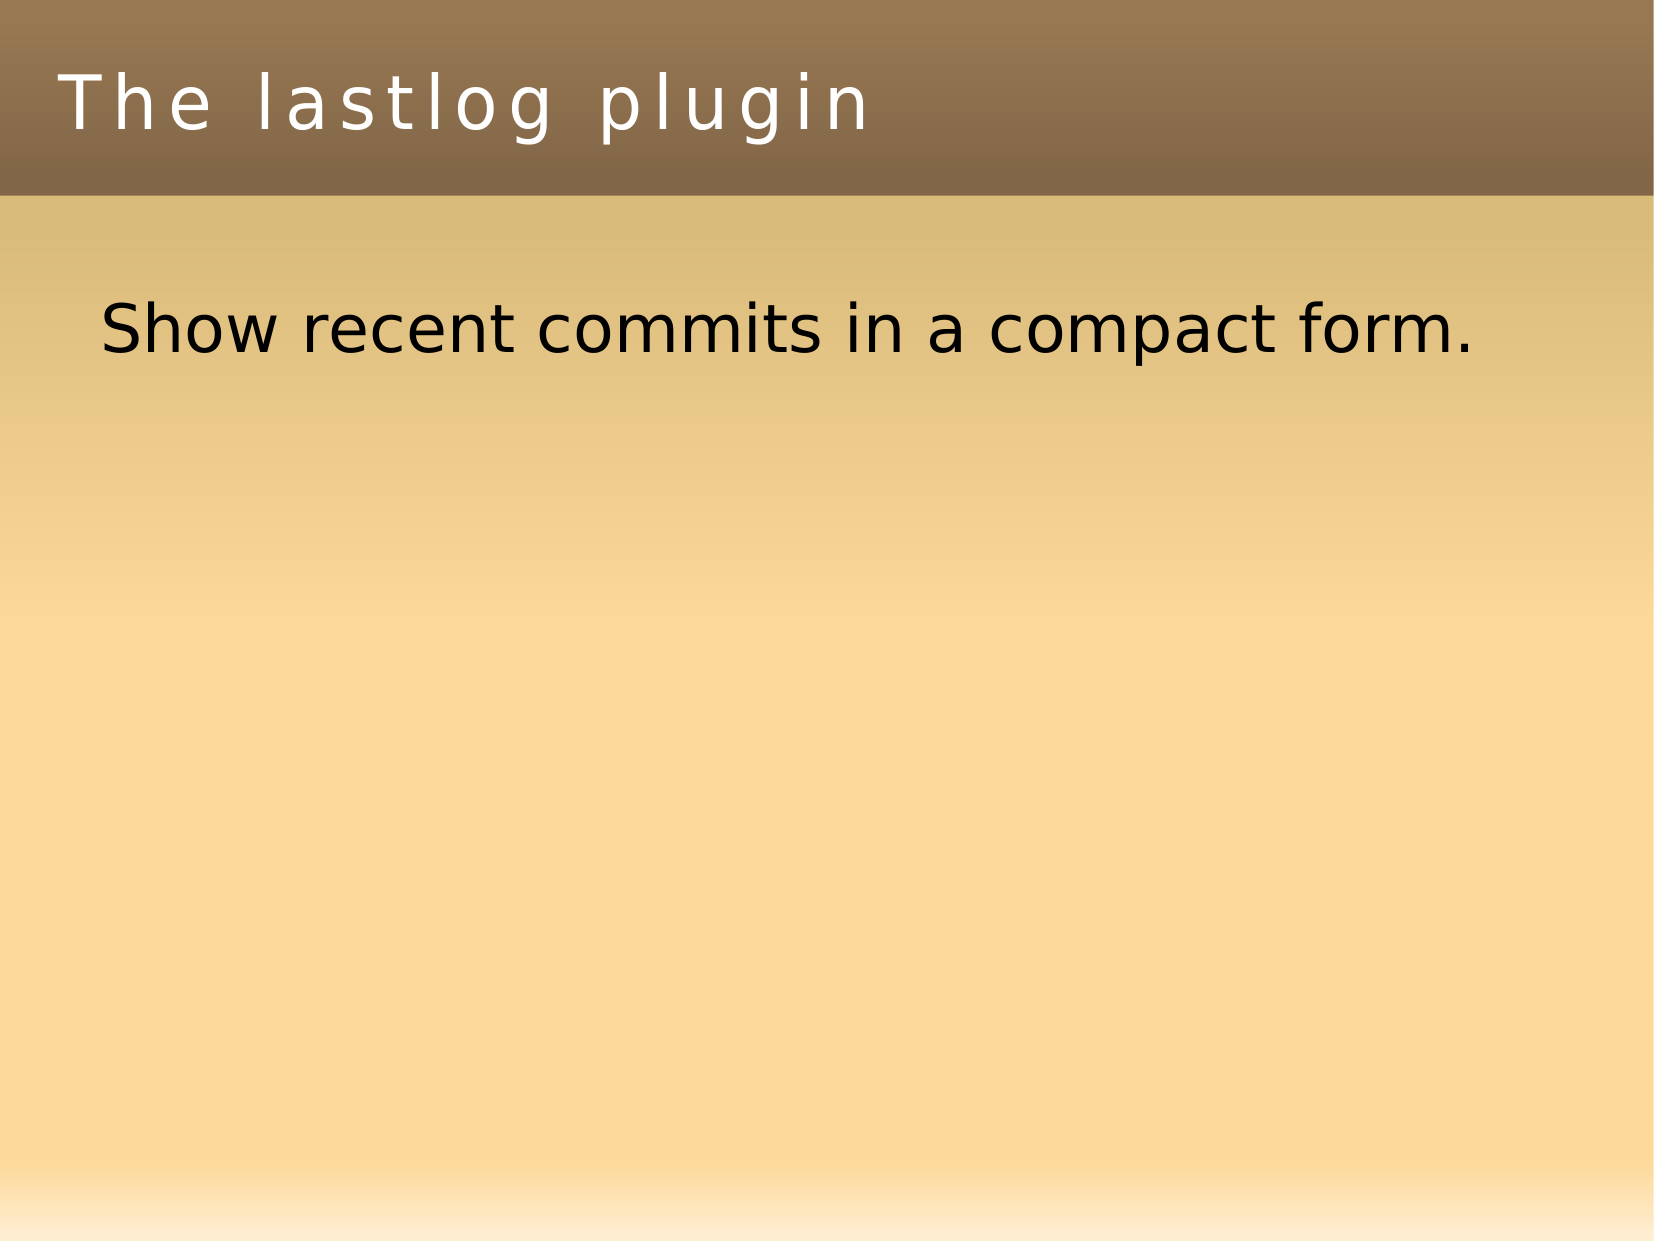

# The lastlog plugin
Show recent commits in a compact form.